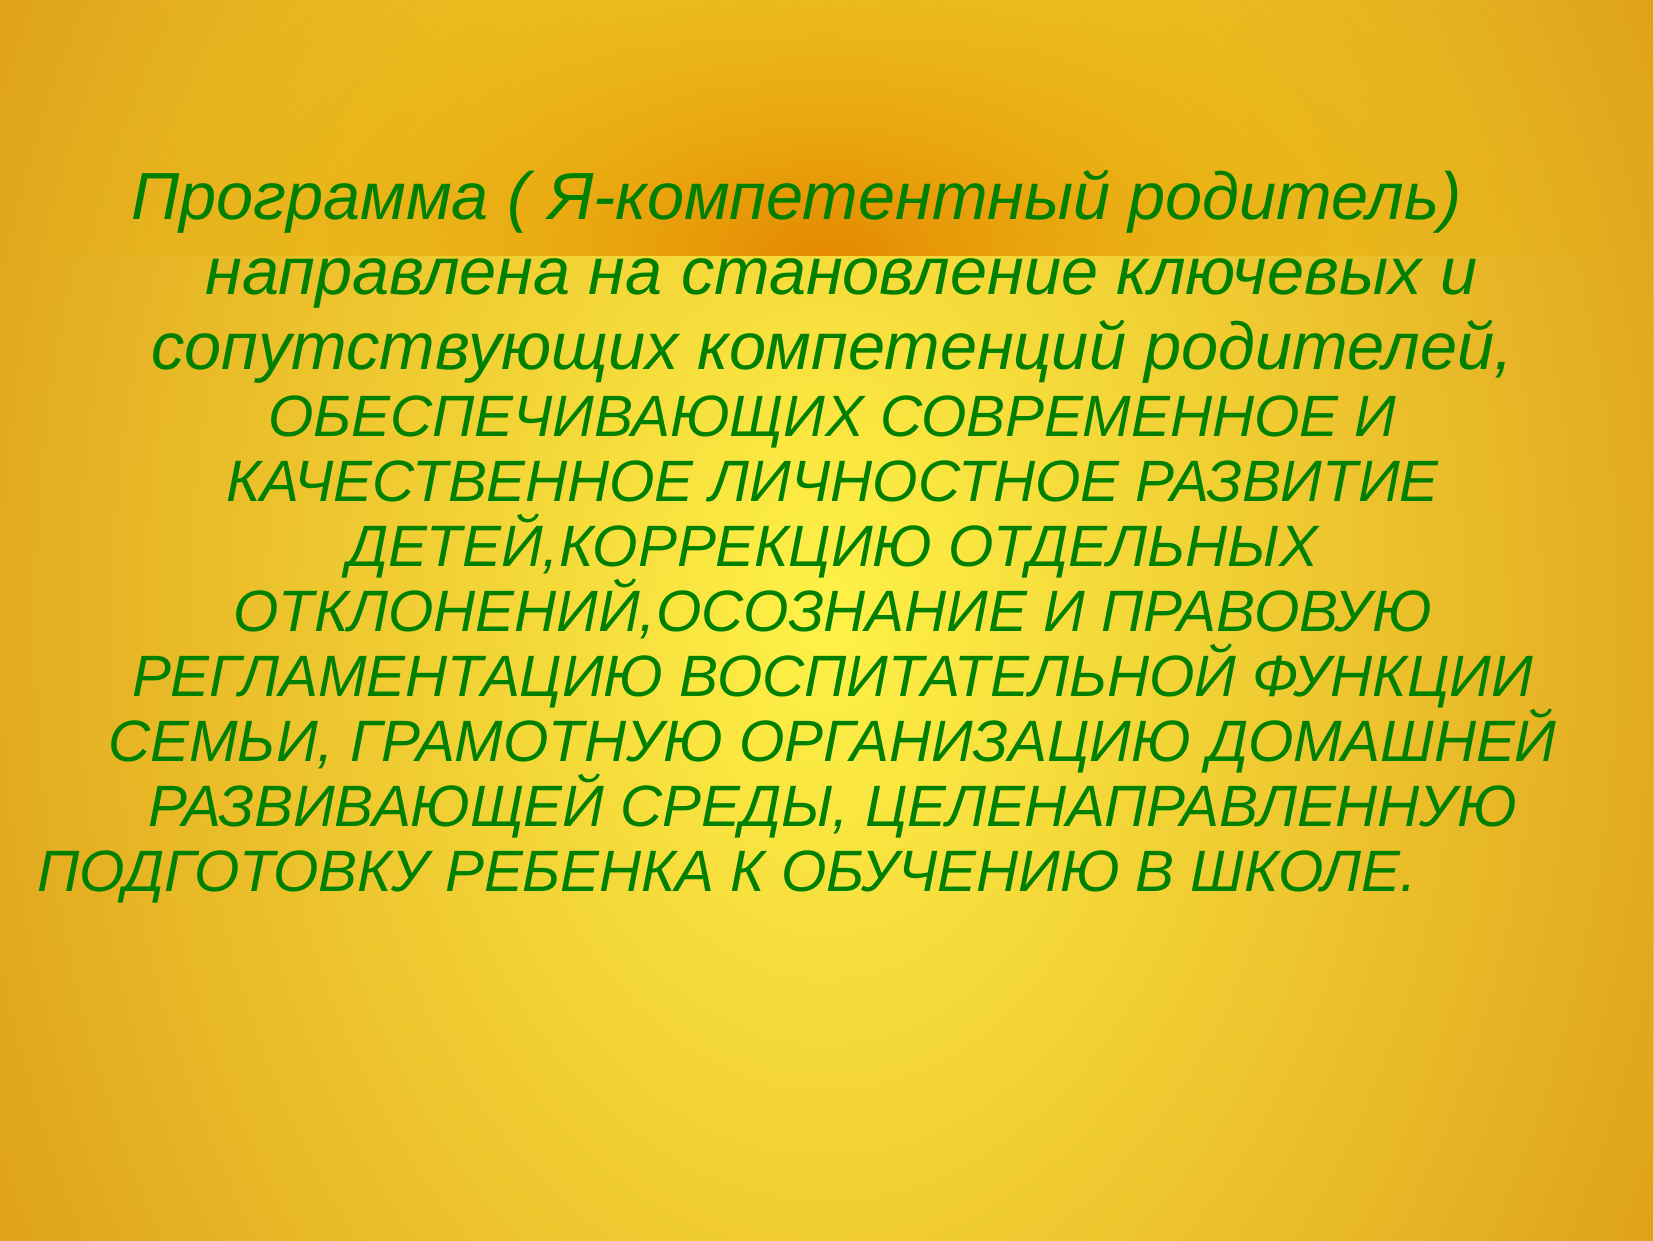

# Программа ( Я-компетентный родитель) 	 направлена на становление ключевых и сопутствующих компетенций родителей, ОБЕСПЕЧИВАЮЩИХ СОВРЕМЕННОЕ И КАЧЕСТВЕННОЕ ЛИЧНОСТНОЕ РАЗВИТИЕ ДЕТЕЙ,КОРРЕКЦИЮ ОТДЕЛЬНЫХ ОТКЛОНЕНИЙ,ОСОЗНАНИЕ И ПРАВОВУЮ РЕГЛАМЕНТАЦИЮ ВОСПИТАТЕЛЬНОЙ ФУНКЦИИ СЕМЬИ, ГРАМОТНУЮ ОРГАНИЗАЦИЮ ДОМАШНЕЙ РАЗВИВАЮЩЕЙ СРЕДЫ, ЦЕЛЕНАПРАВЛЕННУЮ ПОДГОТОВКУ РЕБЕНКА К ОБУЧЕНИЮ В ШКОЛЕ.